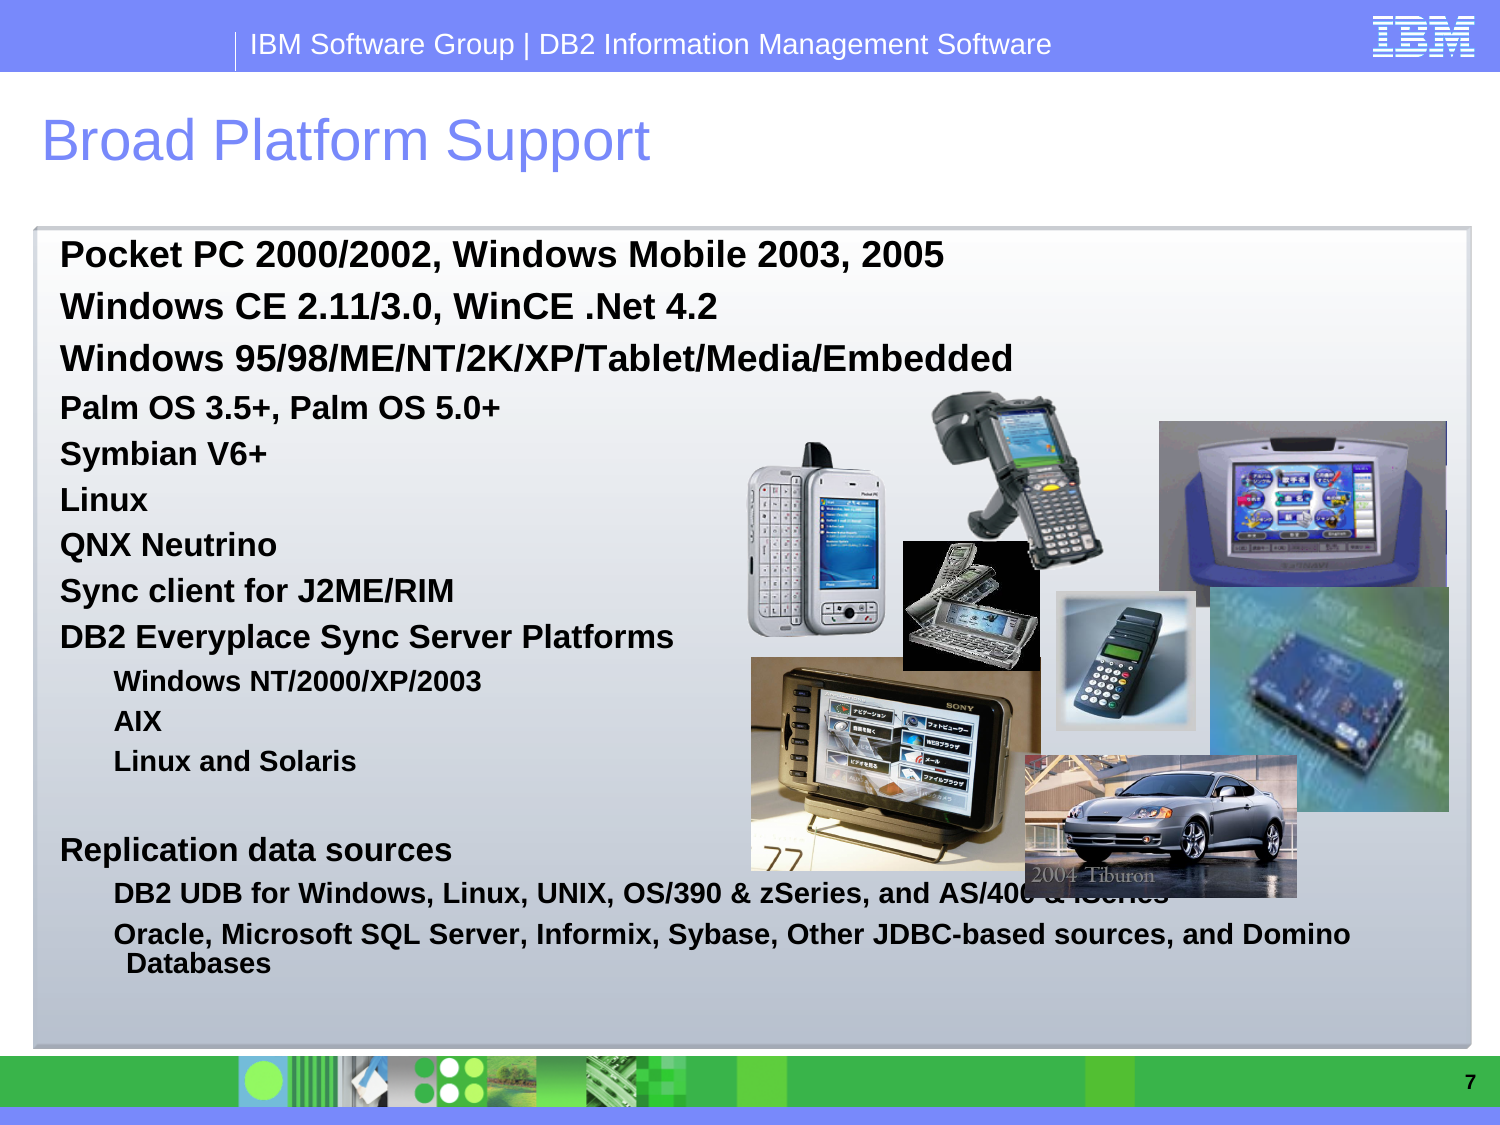

# Broad Platform Support
Pocket PC 2000/2002, Windows Mobile 2003, 2005
Windows CE 2.11/3.0, WinCE .Net 4.2
Windows 95/98/ME/NT/2K/XP/Tablet/Media/Embedded
Palm OS 3.5+, Palm OS 5.0+
Symbian V6+
Linux
QNX Neutrino
Sync client for J2ME/RIM
DB2 Everyplace Sync Server Platforms
Windows NT/2000/XP/2003
AIX
Linux and Solaris
Replication data sources
DB2 UDB for Windows, Linux, UNIX, OS/390 & zSeries, and AS/400 & iSeries
Oracle, Microsoft SQL Server, Informix, Sybase, Other JDBC-based sources, and Domino Databases
7